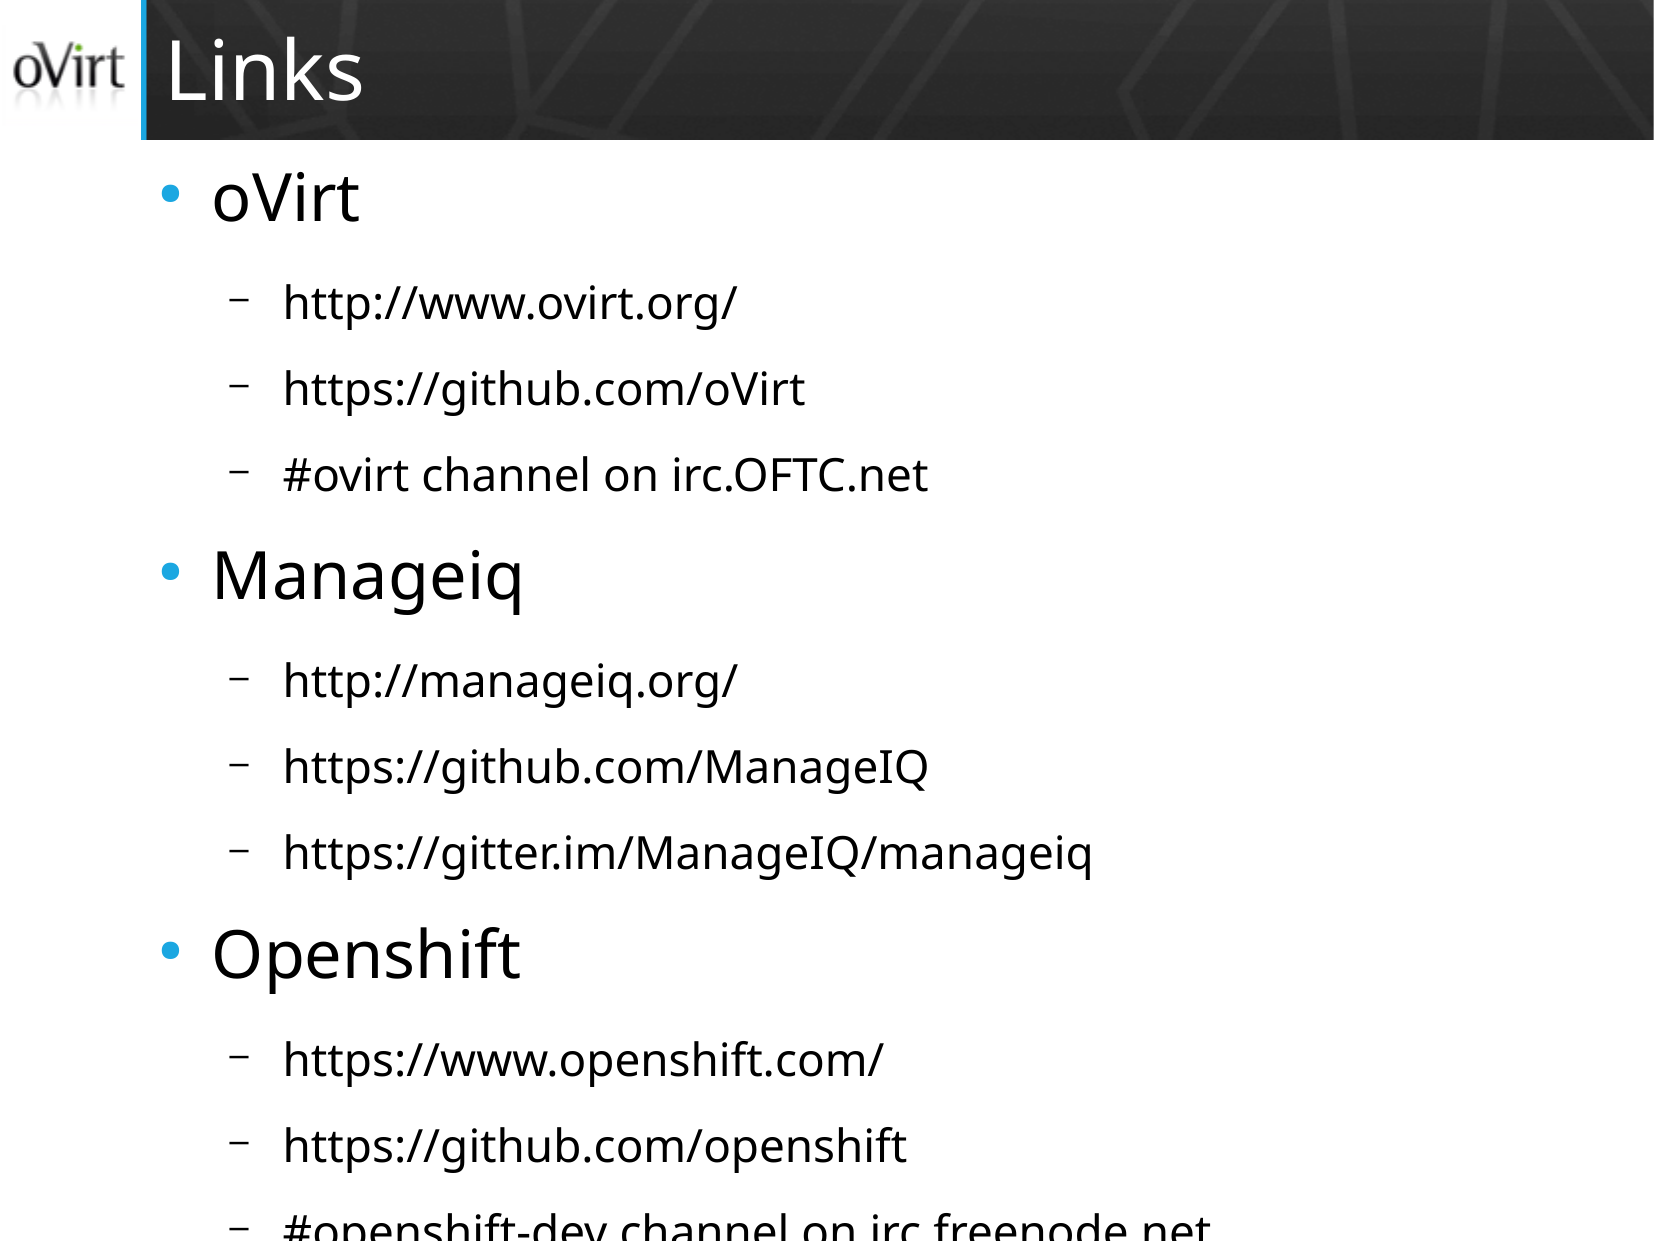

# Links
oVirt
http://www.ovirt.org/
https://github.com/oVirt
#ovirt channel on irc.OFTC.net
Manageiq
http://manageiq.org/
https://github.com/ManageIQ
https://gitter.im/ManageIQ/manageiq
Openshift
https://www.openshift.com/
https://github.com/openshift
#openshift-dev channel on irc.freenode.net